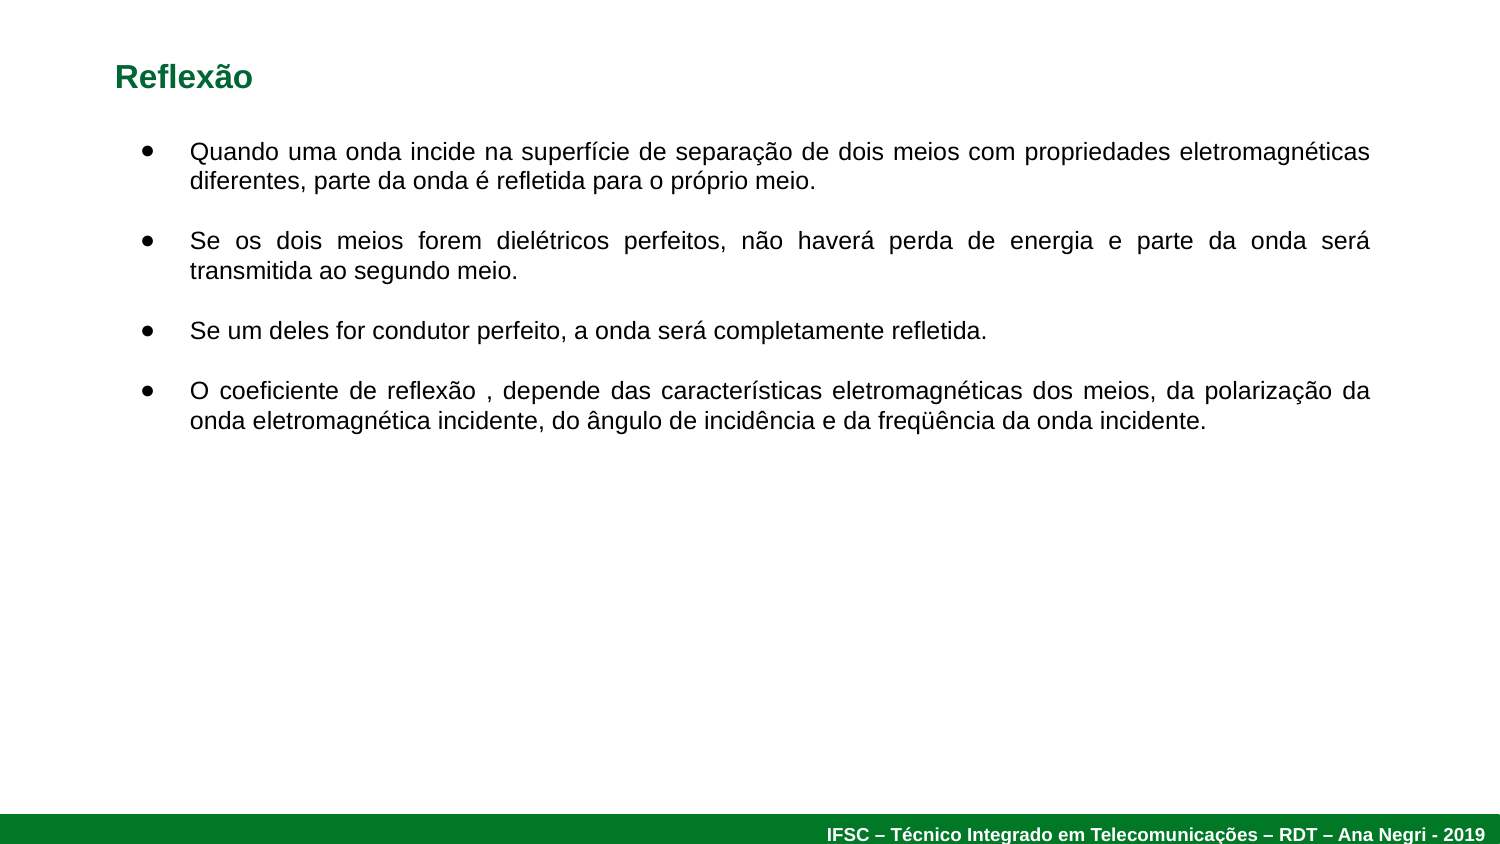

Reflexão
Quando uma onda incide na superfície de separação de dois meios com propriedades eletromagnéticas diferentes, parte da onda é refletida para o próprio meio.
Se os dois meios forem dielétricos perfeitos, não haverá perda de energia e parte da onda será transmitida ao segundo meio.
Se um deles for condutor perfeito, a onda será completamente refletida.
O coeficiente de reflexão , depende das características eletromagnéticas dos meios, da polarização da onda eletromagnética incidente, do ângulo de incidência e da freqüência da onda incidente.
Subtração
IFSC – Técnico Integrado em Telecomunicações – RDT – Ana Negri - 2019